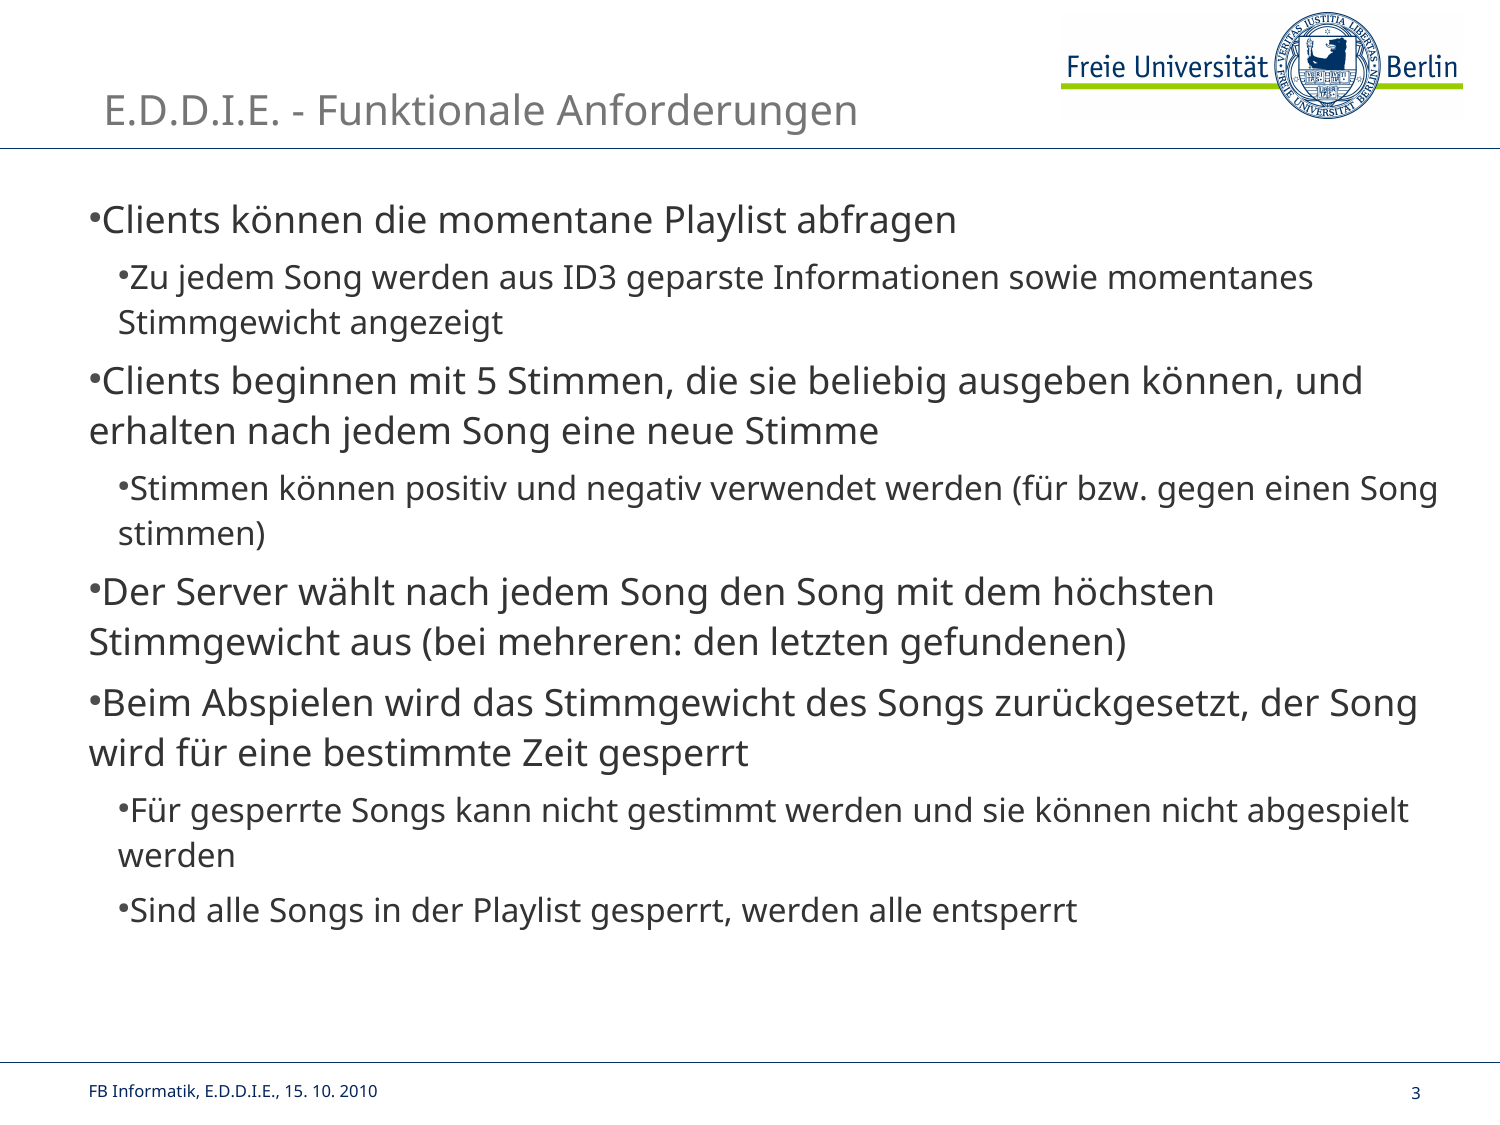

# E.D.D.I.E. - Funktionale Anforderungen
Clients können die momentane Playlist abfragen
Zu jedem Song werden aus ID3 geparste Informationen sowie momentanes Stimmgewicht angezeigt
Clients beginnen mit 5 Stimmen, die sie beliebig ausgeben können, und erhalten nach jedem Song eine neue Stimme
Stimmen können positiv und negativ verwendet werden (für bzw. gegen einen Song stimmen)
Der Server wählt nach jedem Song den Song mit dem höchsten Stimmgewicht aus (bei mehreren: den letzten gefundenen)
Beim Abspielen wird das Stimmgewicht des Songs zurückgesetzt, der Song wird für eine bestimmte Zeit gesperrt
Für gesperrte Songs kann nicht gestimmt werden und sie können nicht abgespielt werden
Sind alle Songs in der Playlist gesperrt, werden alle entsperrt
Freie Universität Berlin